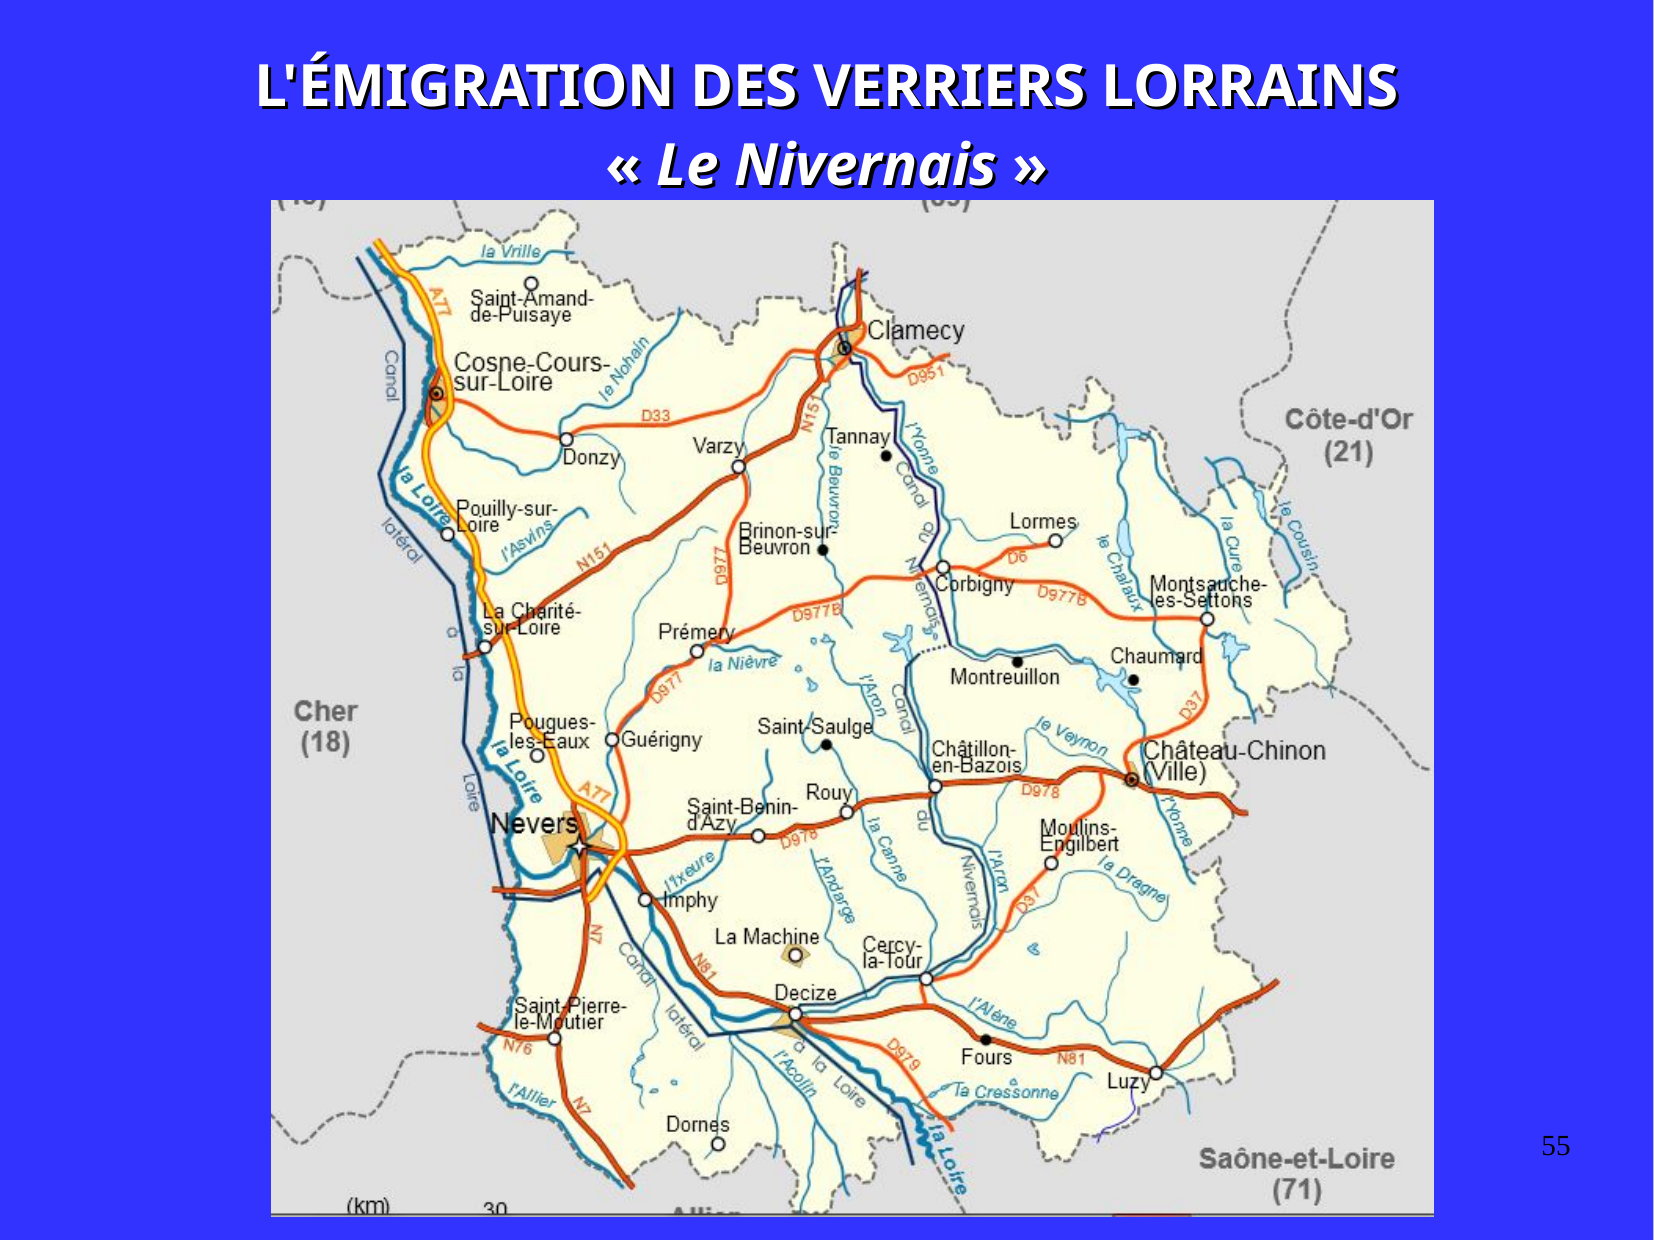

# L'ÉMIGRATION DES VERRIERS LORRAINS « Le Nivernais »
55